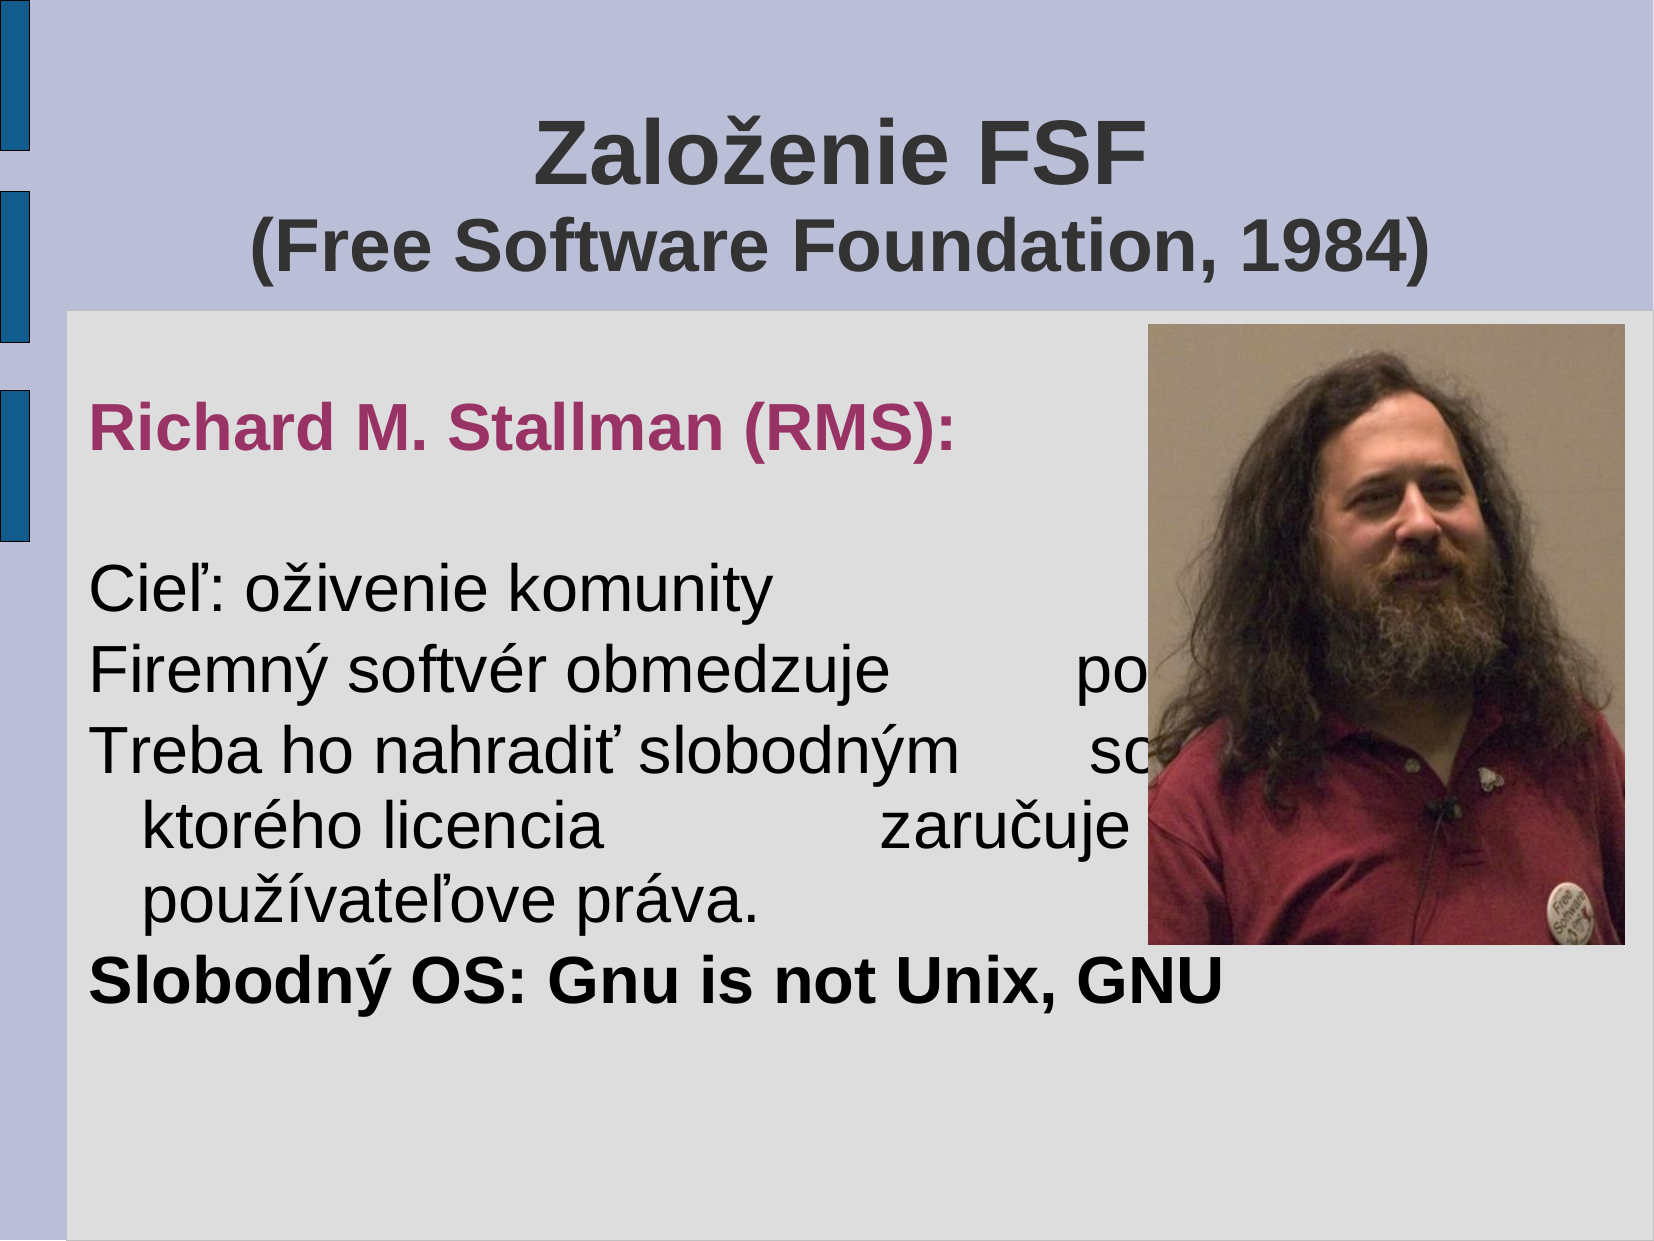

# Založenie FSF (Free Software Foundation, 1984)
Richard M. Stallman (RMS):
Cieľ: oživenie komunity
Firemný softvér obmedzuje používateľa
Treba ho nahradiť slobodným softvérom, ktorého licencia 				zaručuje používateľove práva.
Slobodný OS: Gnu is not Unix, GNU